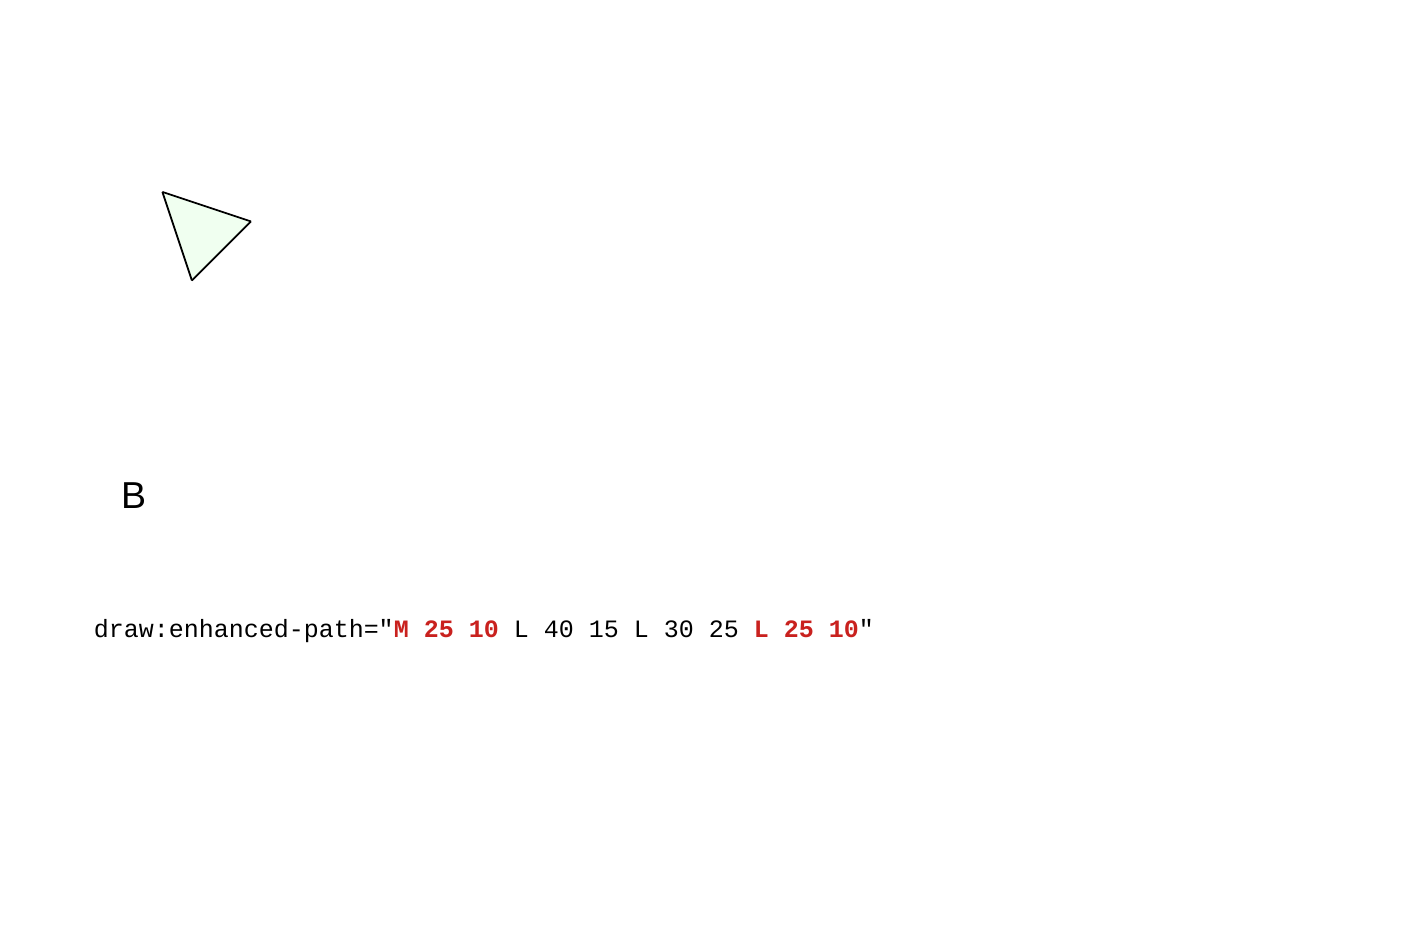

B
draw:enhanced-path="M 25 10 L 40 15 L 30 25 L 25 10"